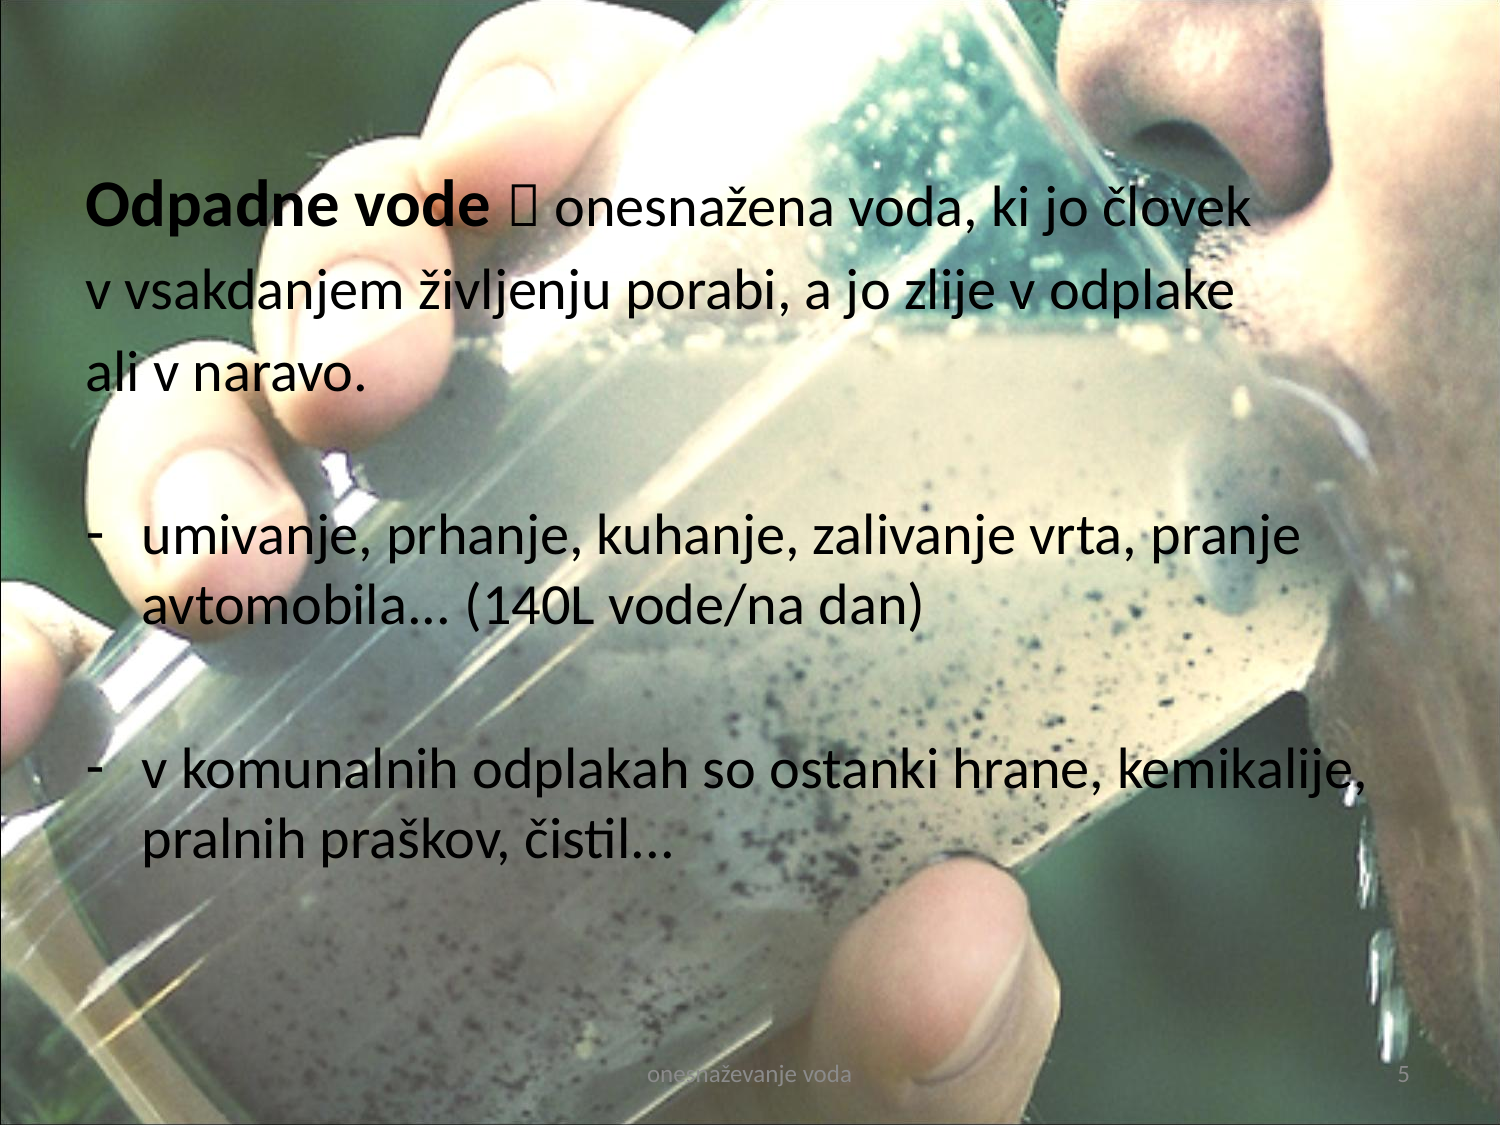

# Odpadne vode  onesnažena voda, ki jo človek
v vsakdanjem življenju porabi, a jo zlije v odplake
ali v naravo.
umivanje, prhanje, kuhanje, zalivanje vrta, pranje avtomobila... (140L vode/na dan)
v komunalnih odplakah so ostanki hrane, kemikalije, pralnih praškov, čistil...
onesnaževanje voda